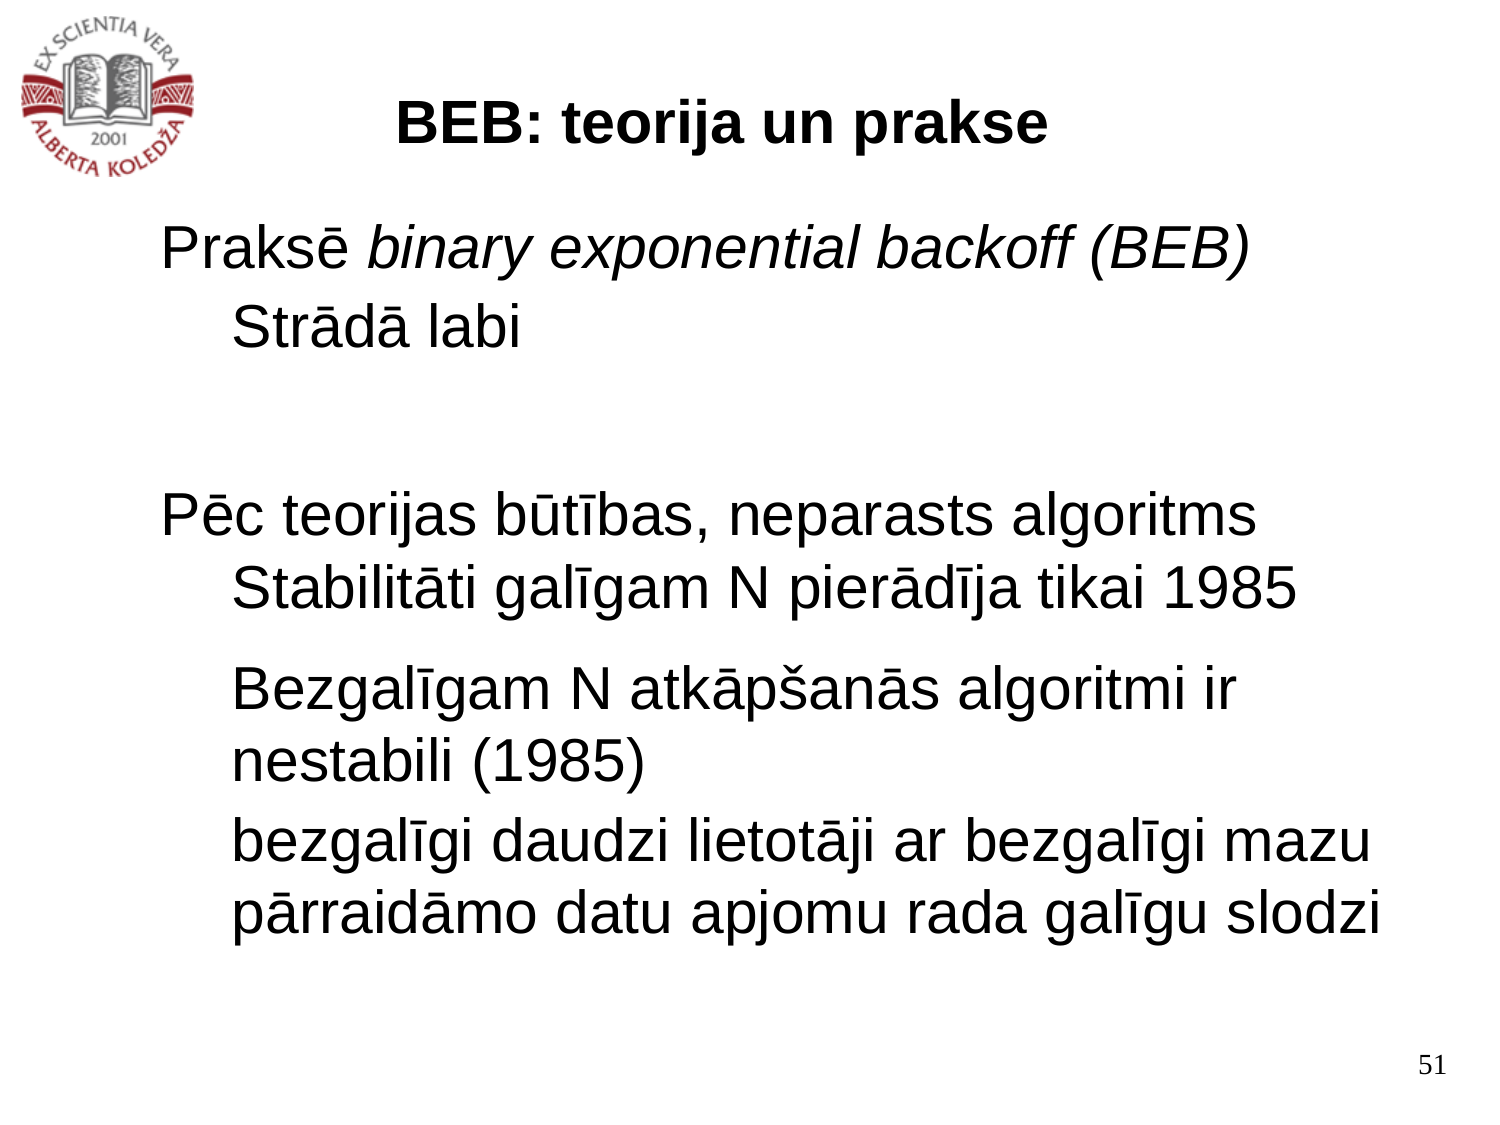

# BEB: teorija un prakse
Praksē binary exponential backoff (BEB)
Strādā labi
Pēc teorijas būtības, neparasts algoritms
Stabilitāti galīgam N pierādīja tikai 1985
Bezgalīgam N atkāpšanās algoritmi ir nestabili (1985)
bezgalīgi daudzi lietotāji ar bezgalīgi mazu pārraidāmo datu apjomu rada galīgu slodzi